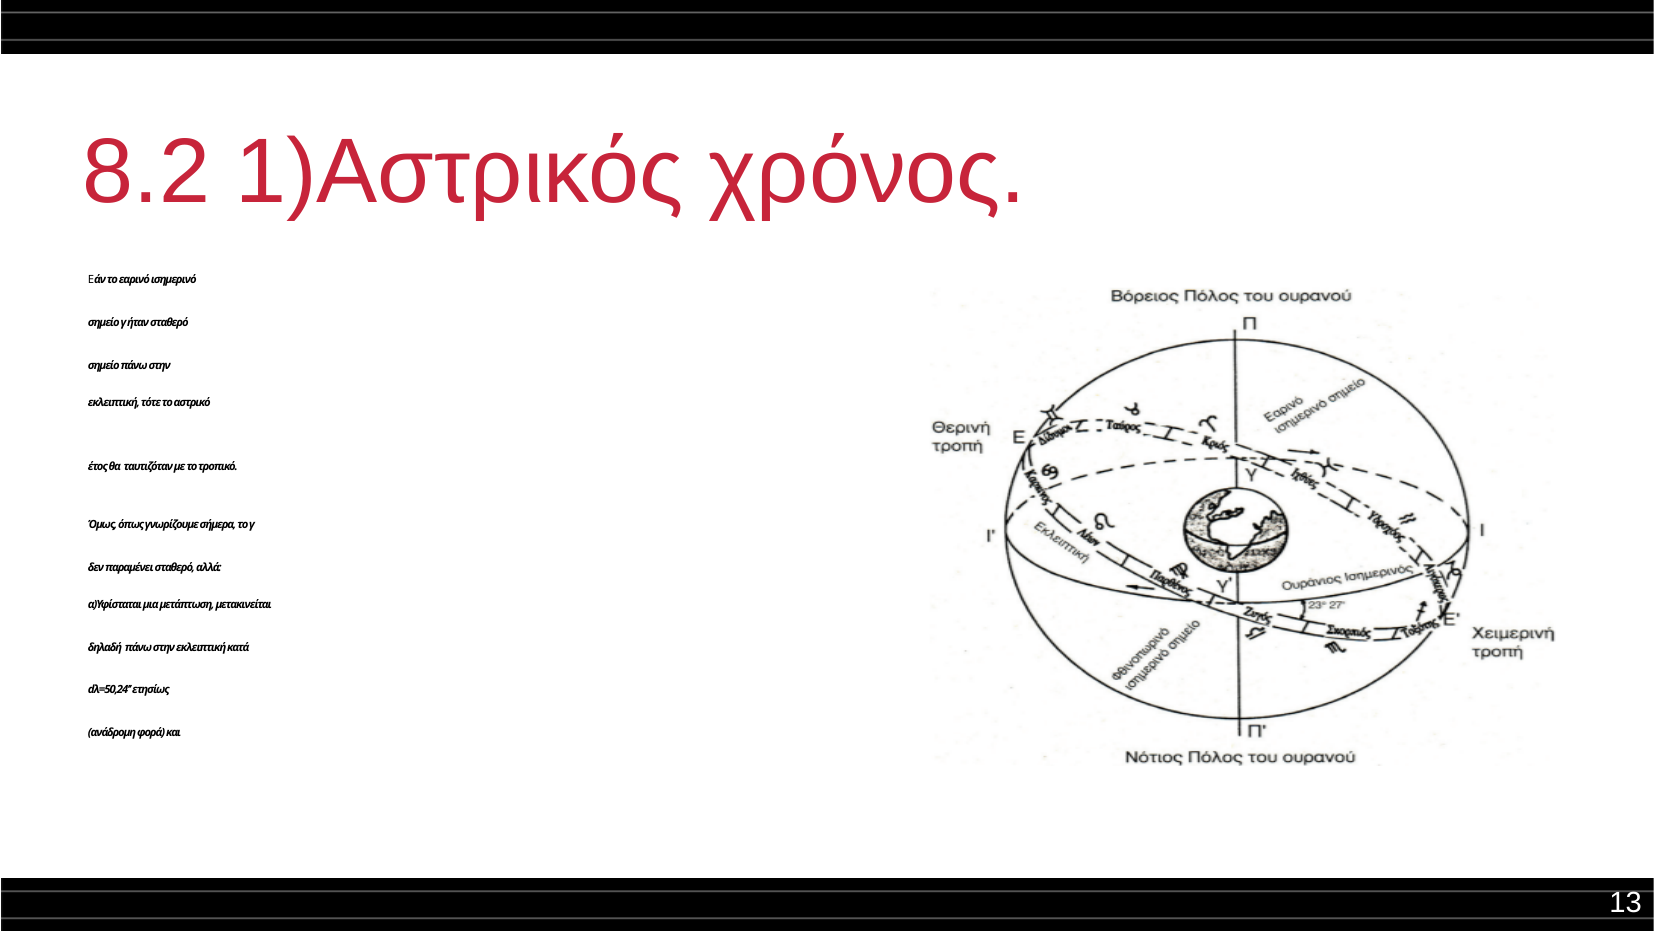

# 8.2 1)Aστρικός χρόνος.
Εάν το εαρινό ισημερινό
σημείο γ ήταν σταθερό
σημείο πάνω στην
εκλειπτική, τότε το αστρικό
έτος θα ταυτιζόταν με το τροπικό.
Όμως, όπως γνωρίζουμε σήμερα, το γ
δεν παραμένει σταθερό, αλλά:
α)Υφίσταται μια μετάπτωση, μετακινείται
δηλαδή πάνω στην εκλειπτική κατά
dλ=50,24’’ ετησίως
(ανάδρομη φορά) και